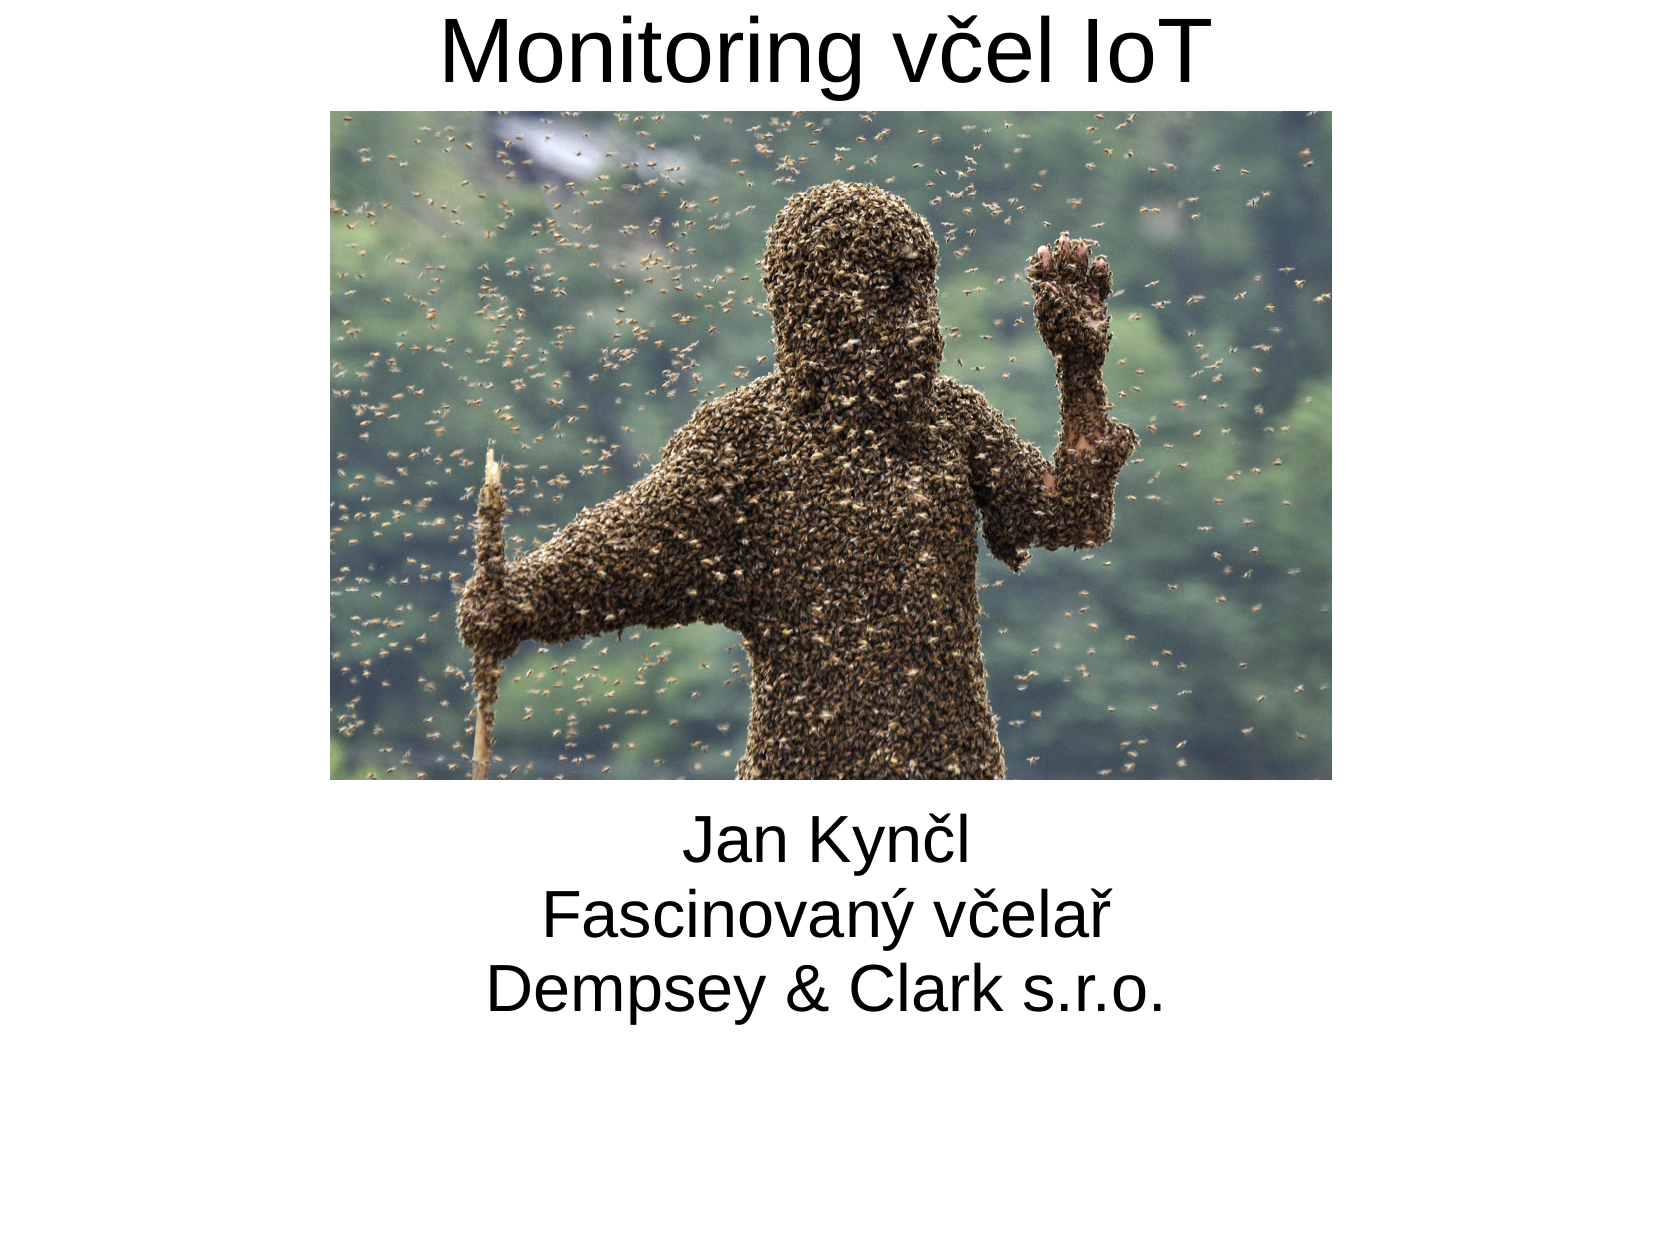

# Monitoring včel IoT
Jan Kynčl
Fascinovaný včelař
Dempsey & Clark s.r.o.